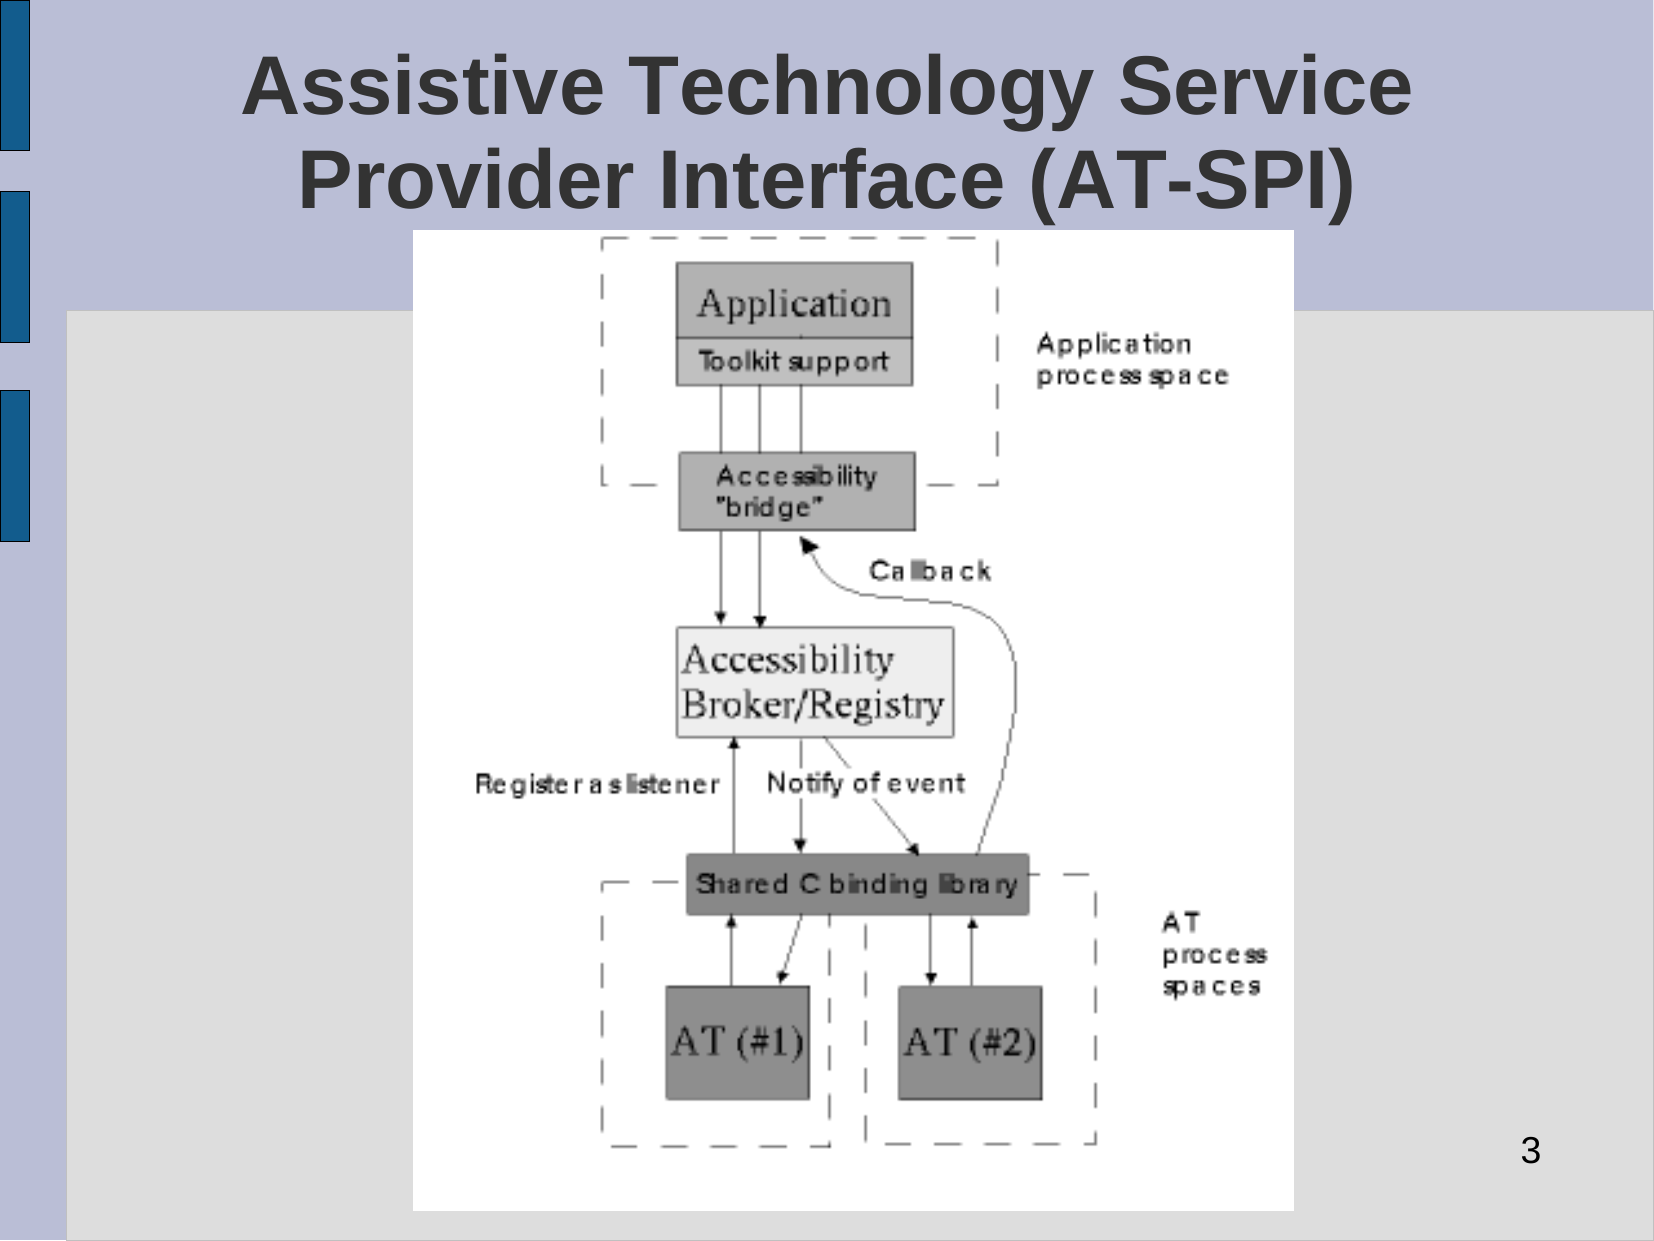

# Assistive Technology Service Provider Interface (AT-SPI)
3